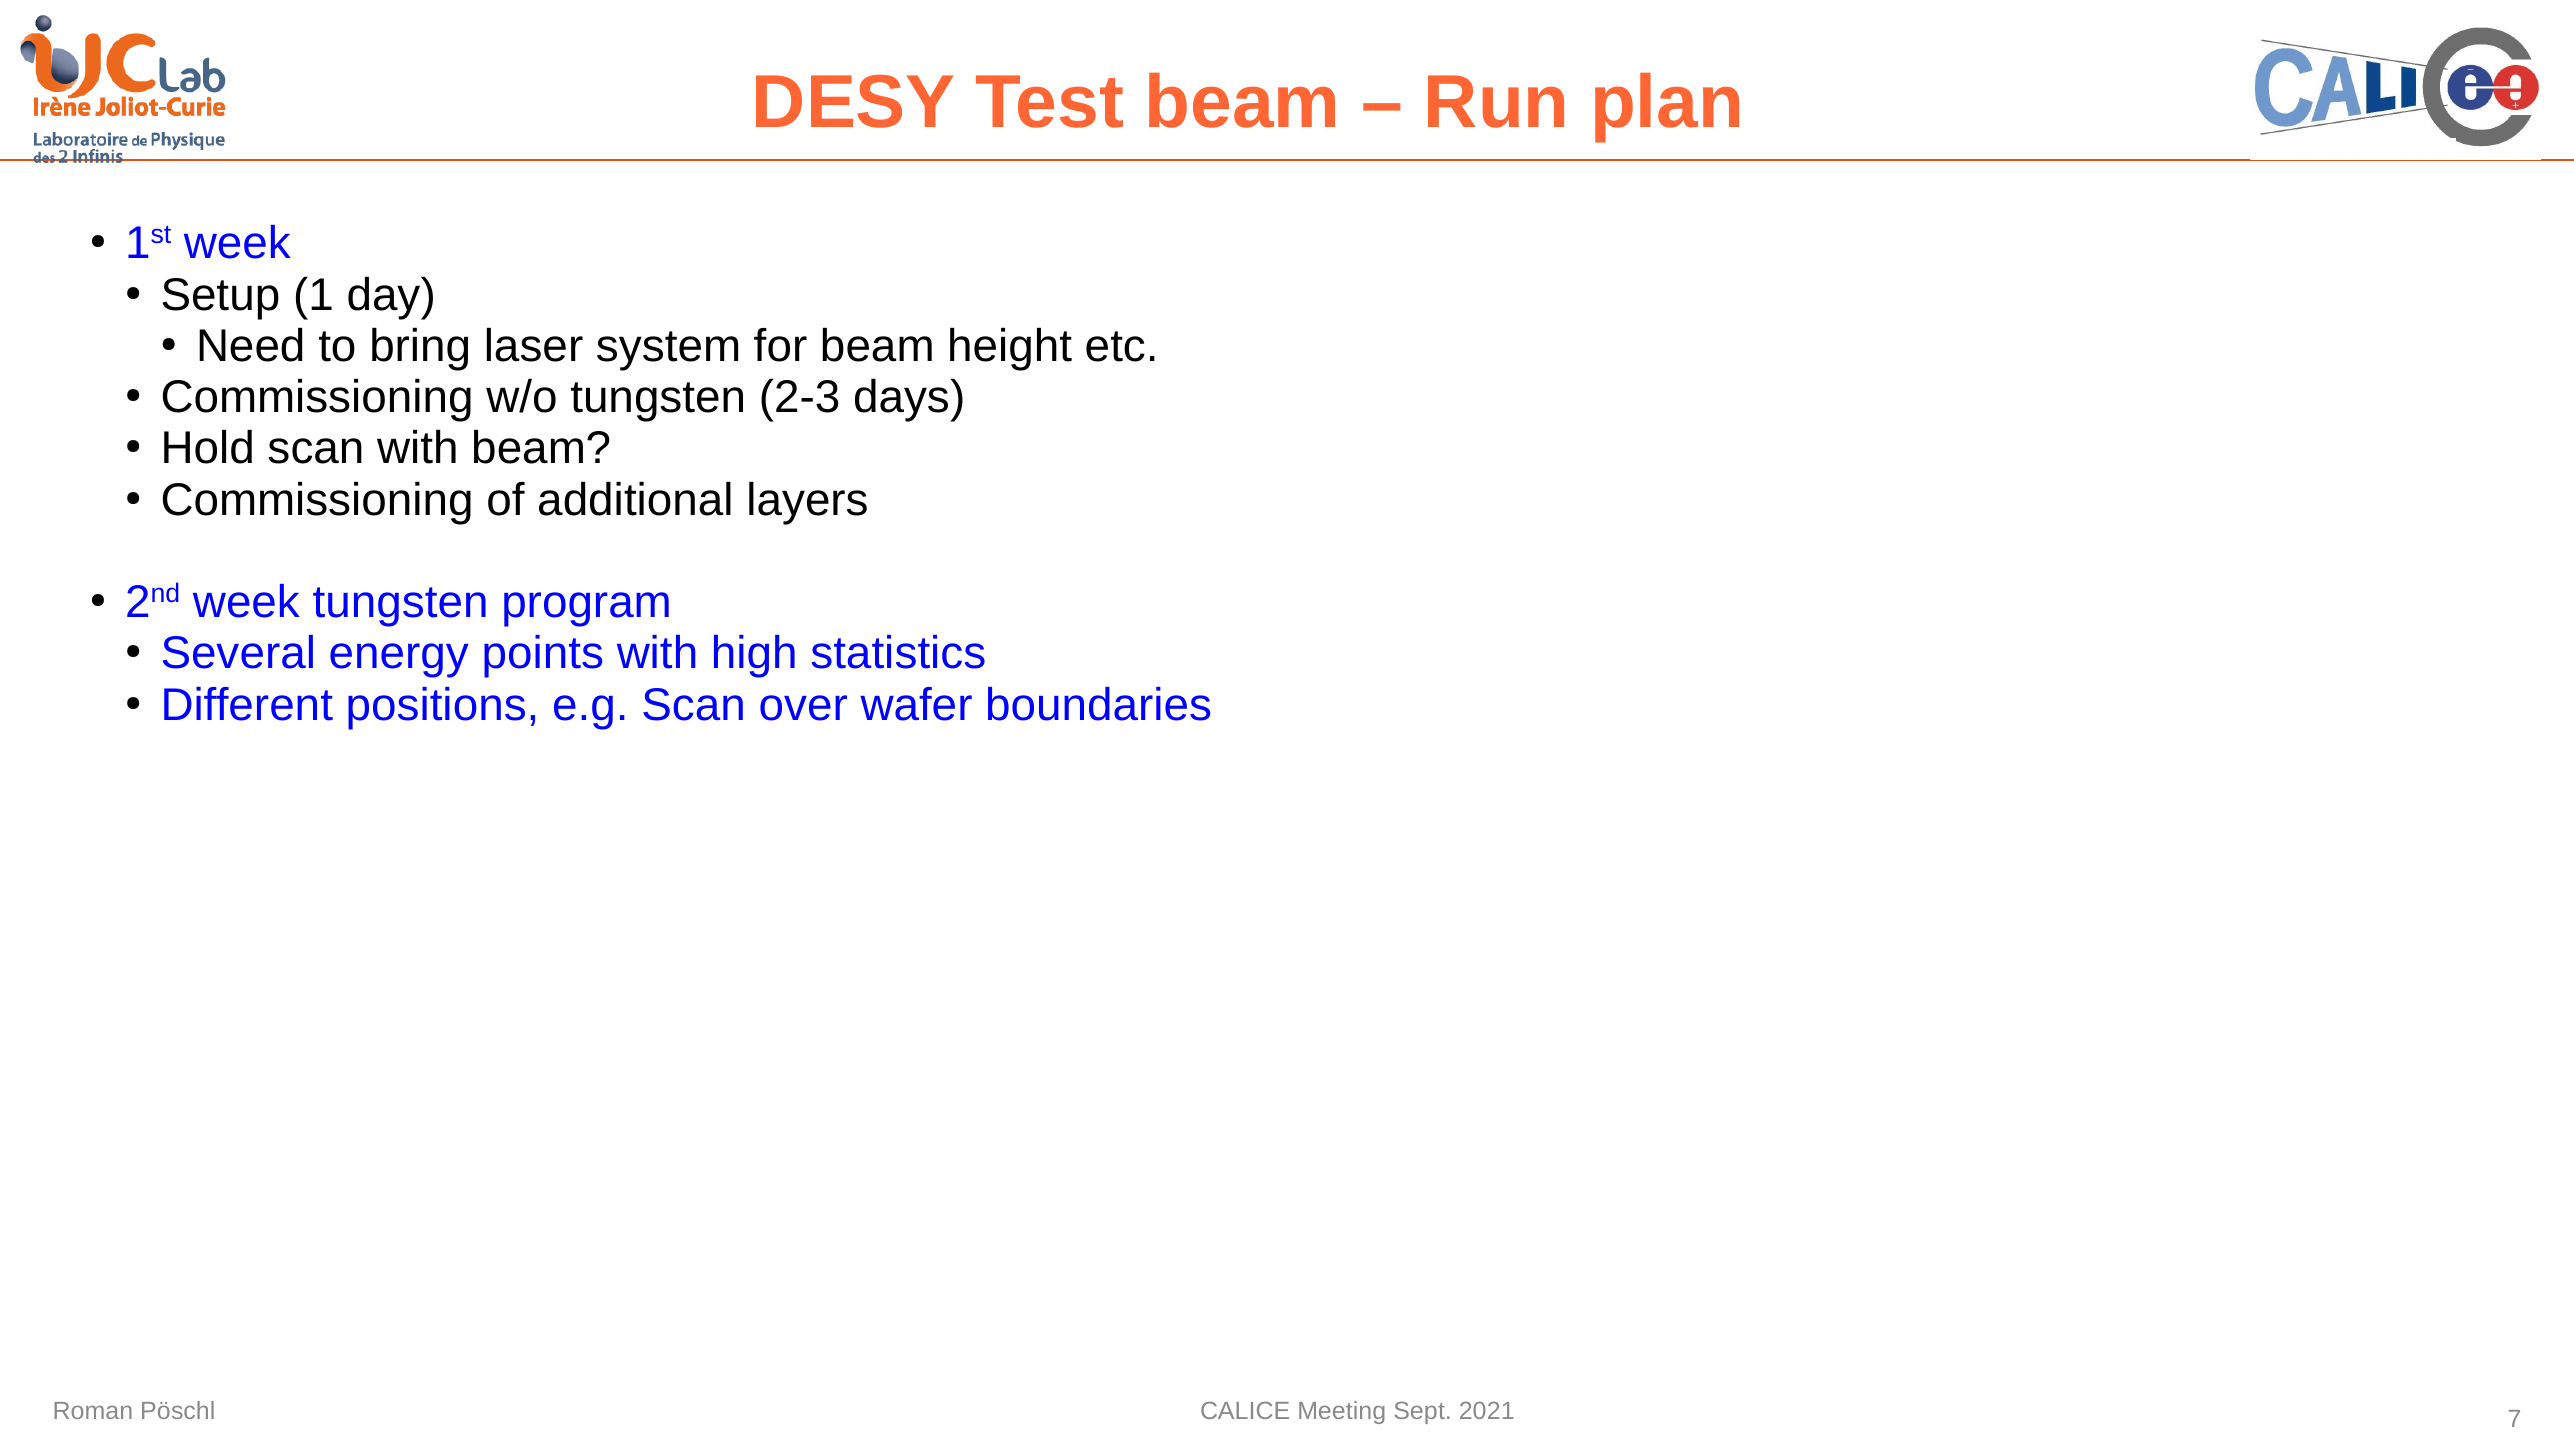

# DESY Test beam – Run plan
1st week
Setup (1 day)
Need to bring laser system for beam height etc.
Commissioning w/o tungsten (2-3 days)
Hold scan with beam?
Commissioning of additional layers
2nd week tungsten program
Several energy points with high statistics
Different positions, e.g. Scan over wafer boundaries